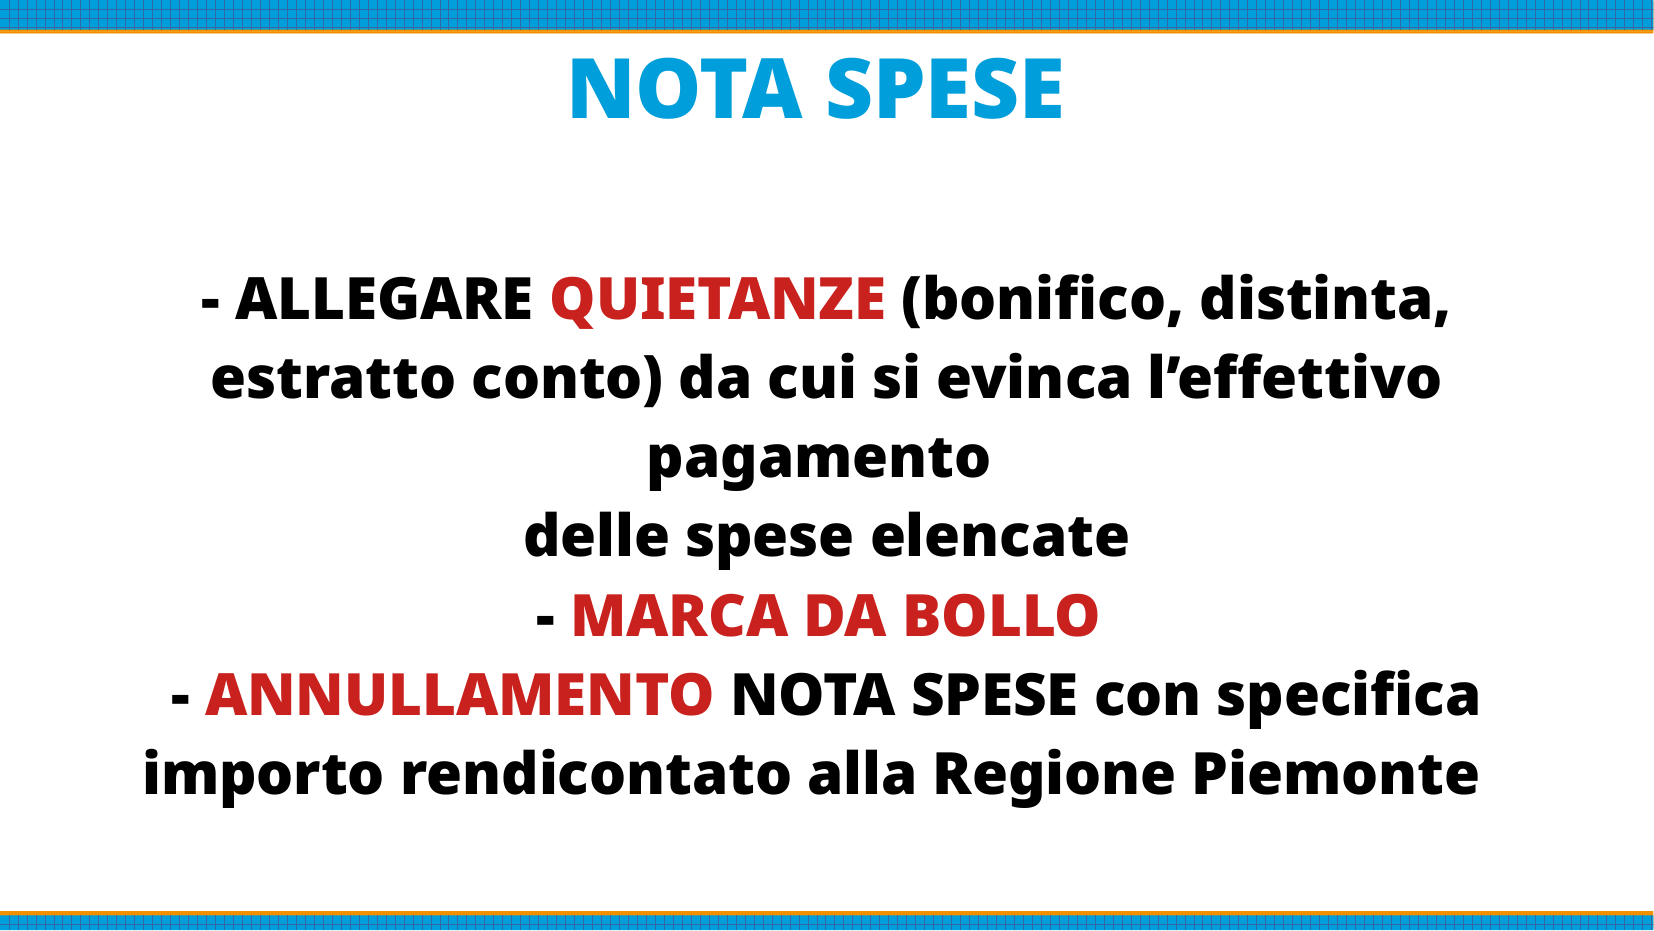

# NOTA SPESE
- ALLEGARE QUIETANZE (bonifico, distinta, estratto conto) da cui si evinca l’effettivo pagamento
delle spese elencate
- MARCA DA BOLLO
- ANNULLAMENTO NOTA SPESE con specifica importo rendicontato alla Regione Piemonte